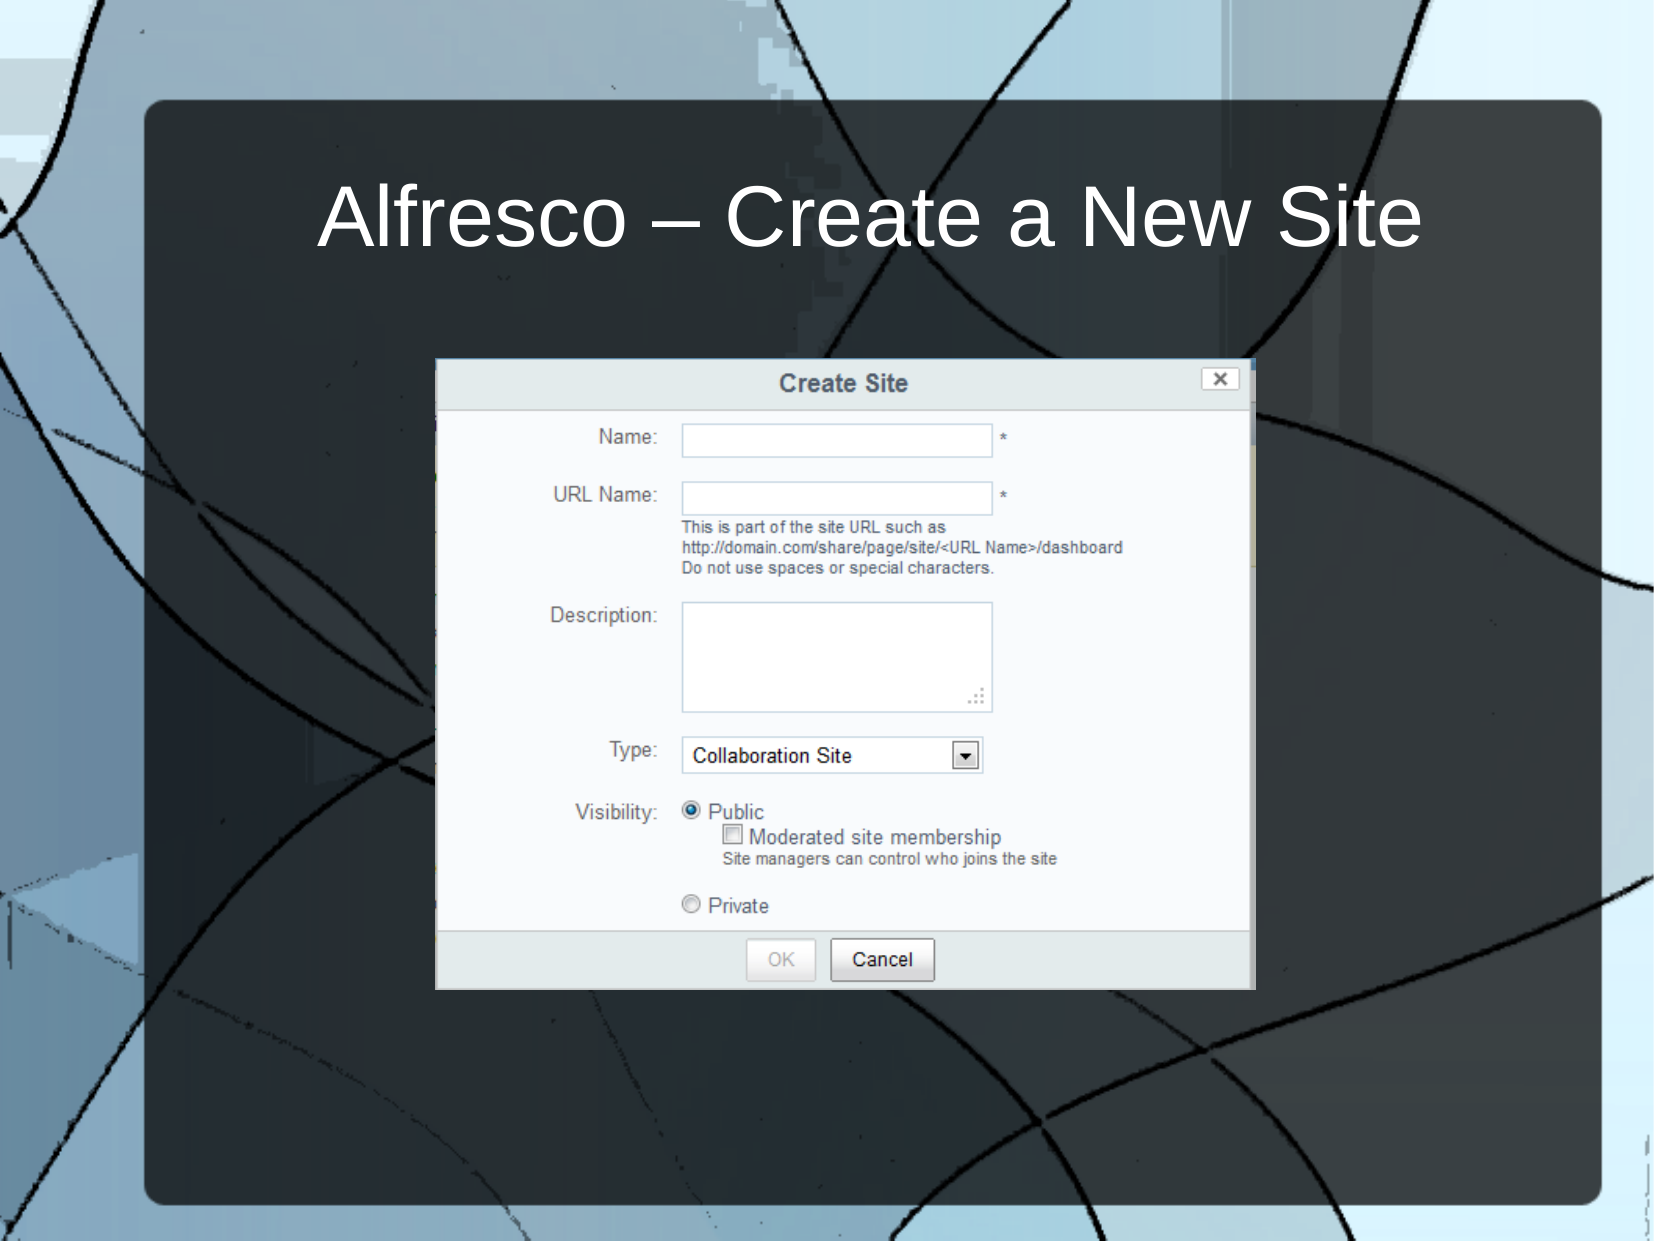

# Alfresco – Create a New Site